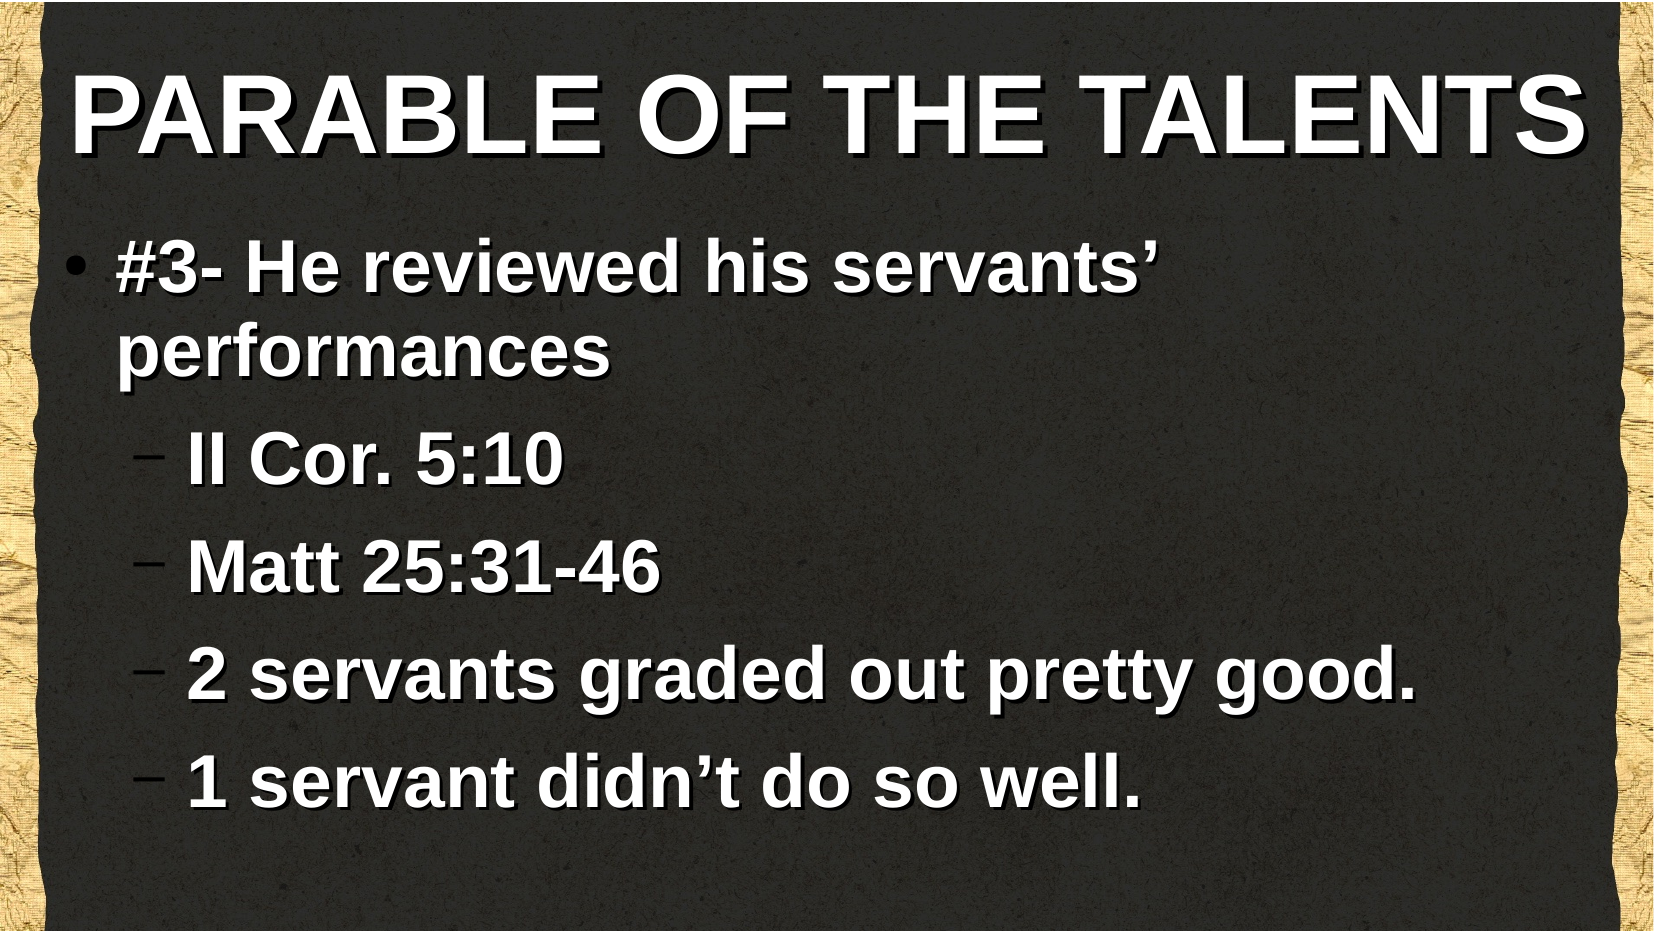

# PARABLE OF THE TALENTS
#3- He reviewed his servants’ performances
II Cor. 5:10
Matt 25:31-46
2 servants graded out pretty good.
1 servant didn’t do so well.